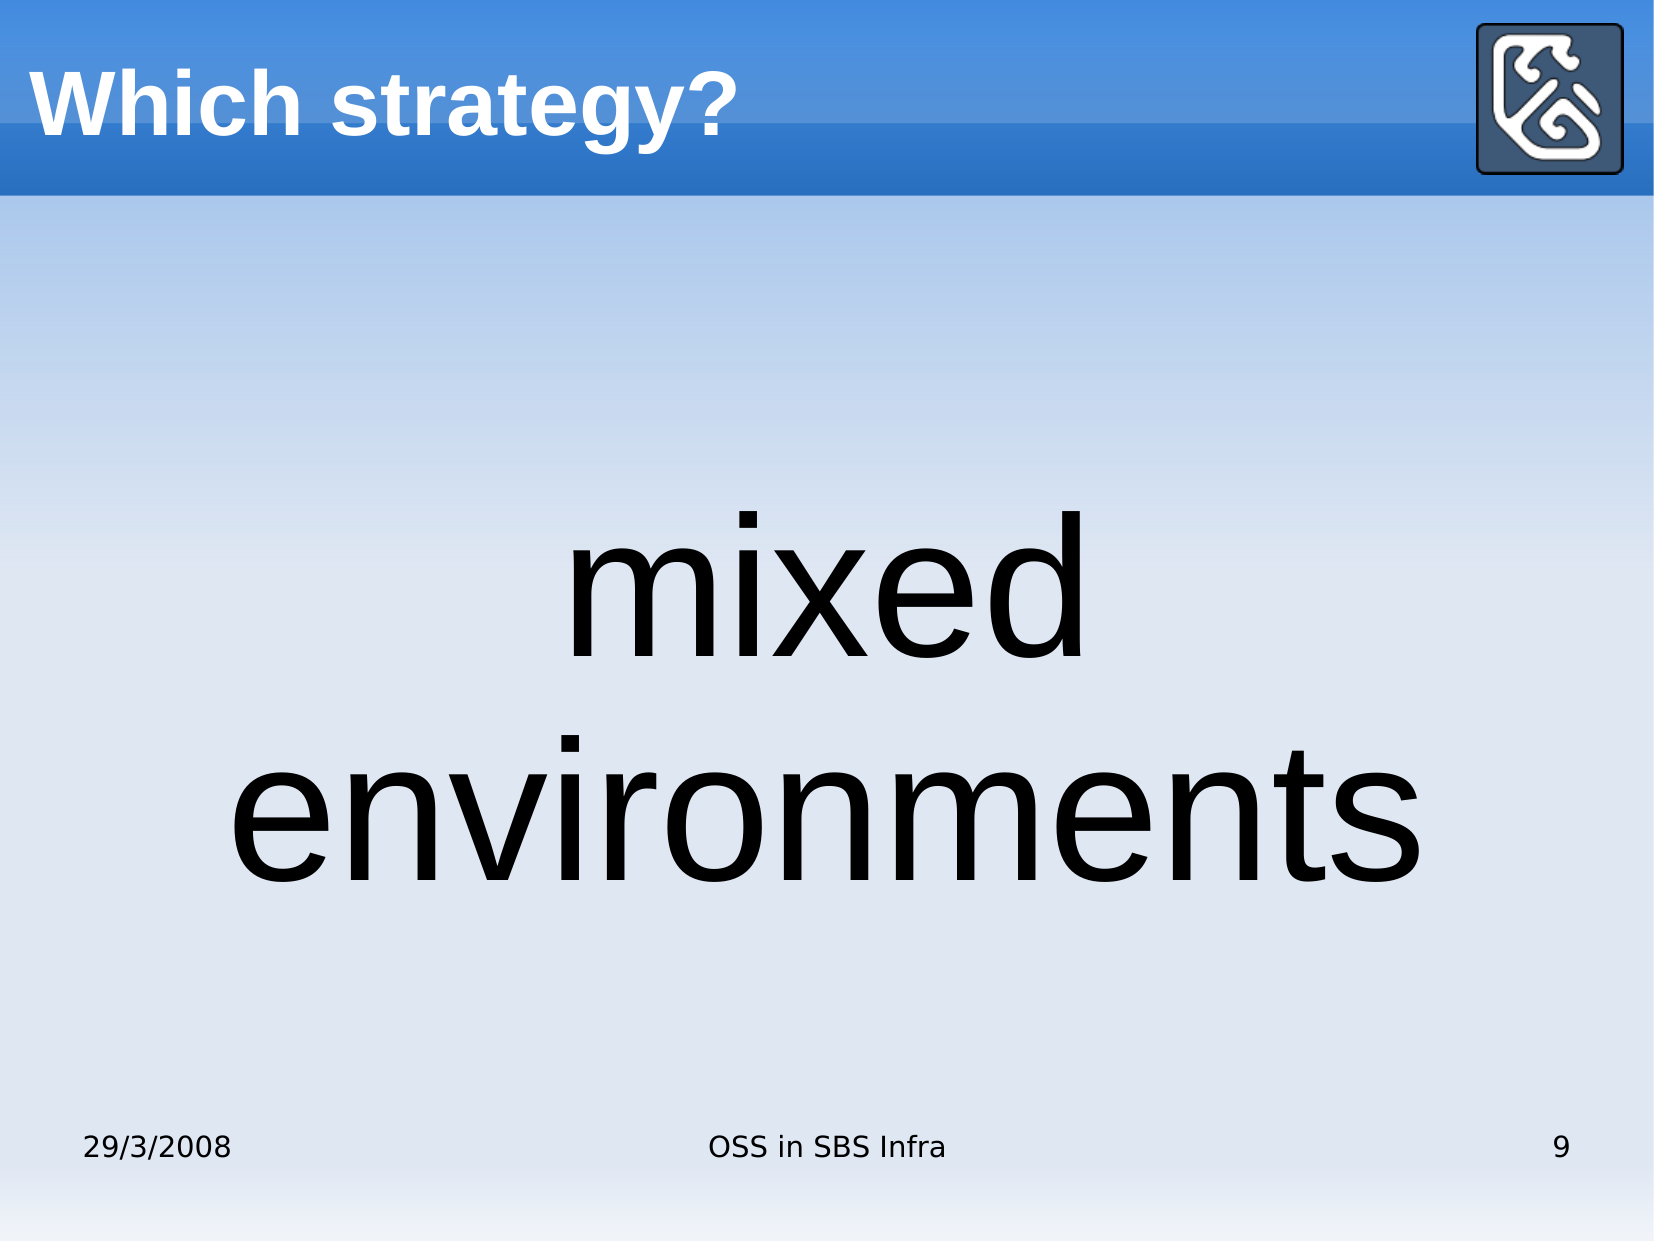

# Which strategy?
mixed environments
29/3/2008
OSS in SBS Infra
9